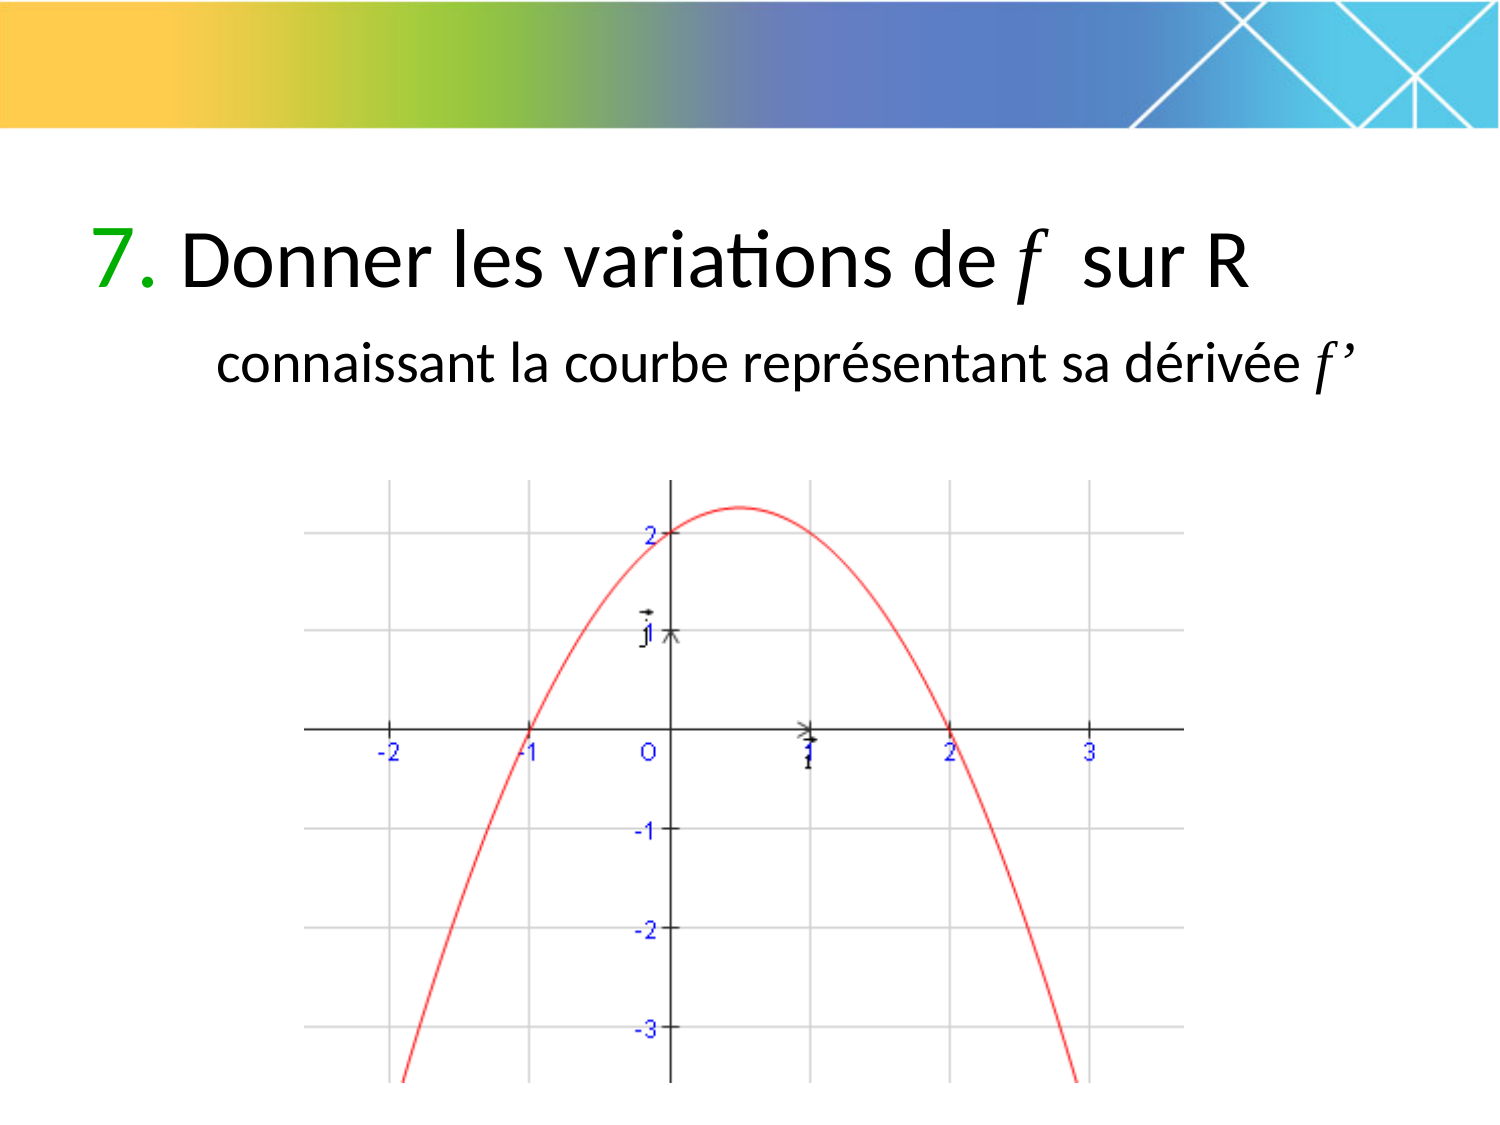

7. Donner les variations de f sur R
connaissant la courbe représentant sa dérivée f’